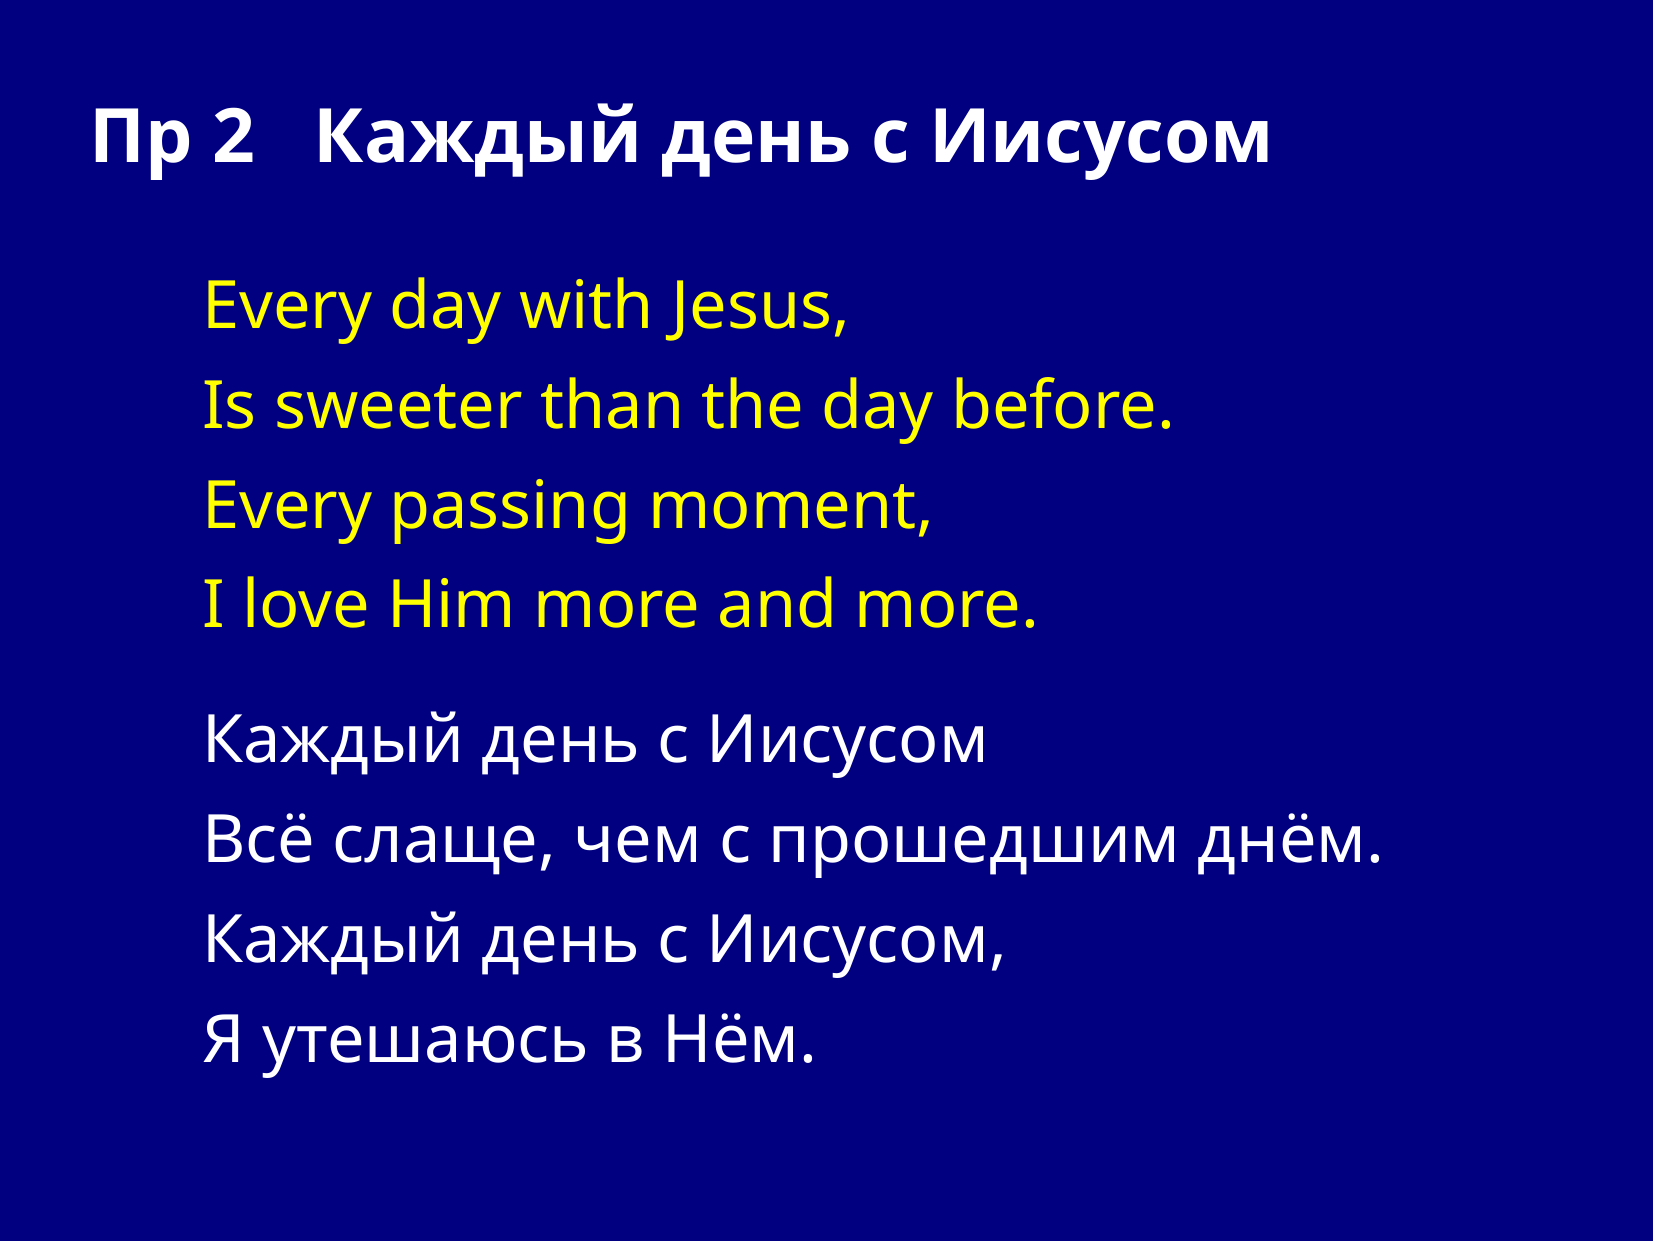

Пр 2 Каждый день с Иисусом
	Every day with Jesus,
	Is sweeter than the day before.
	Every passing moment,
	I love Him more and more.
	Каждый день с Иисусом
	Всё слаще, чем с прошедшим днём.
	Каждый день с Иисусом,
	Я утешаюсь в Нём.